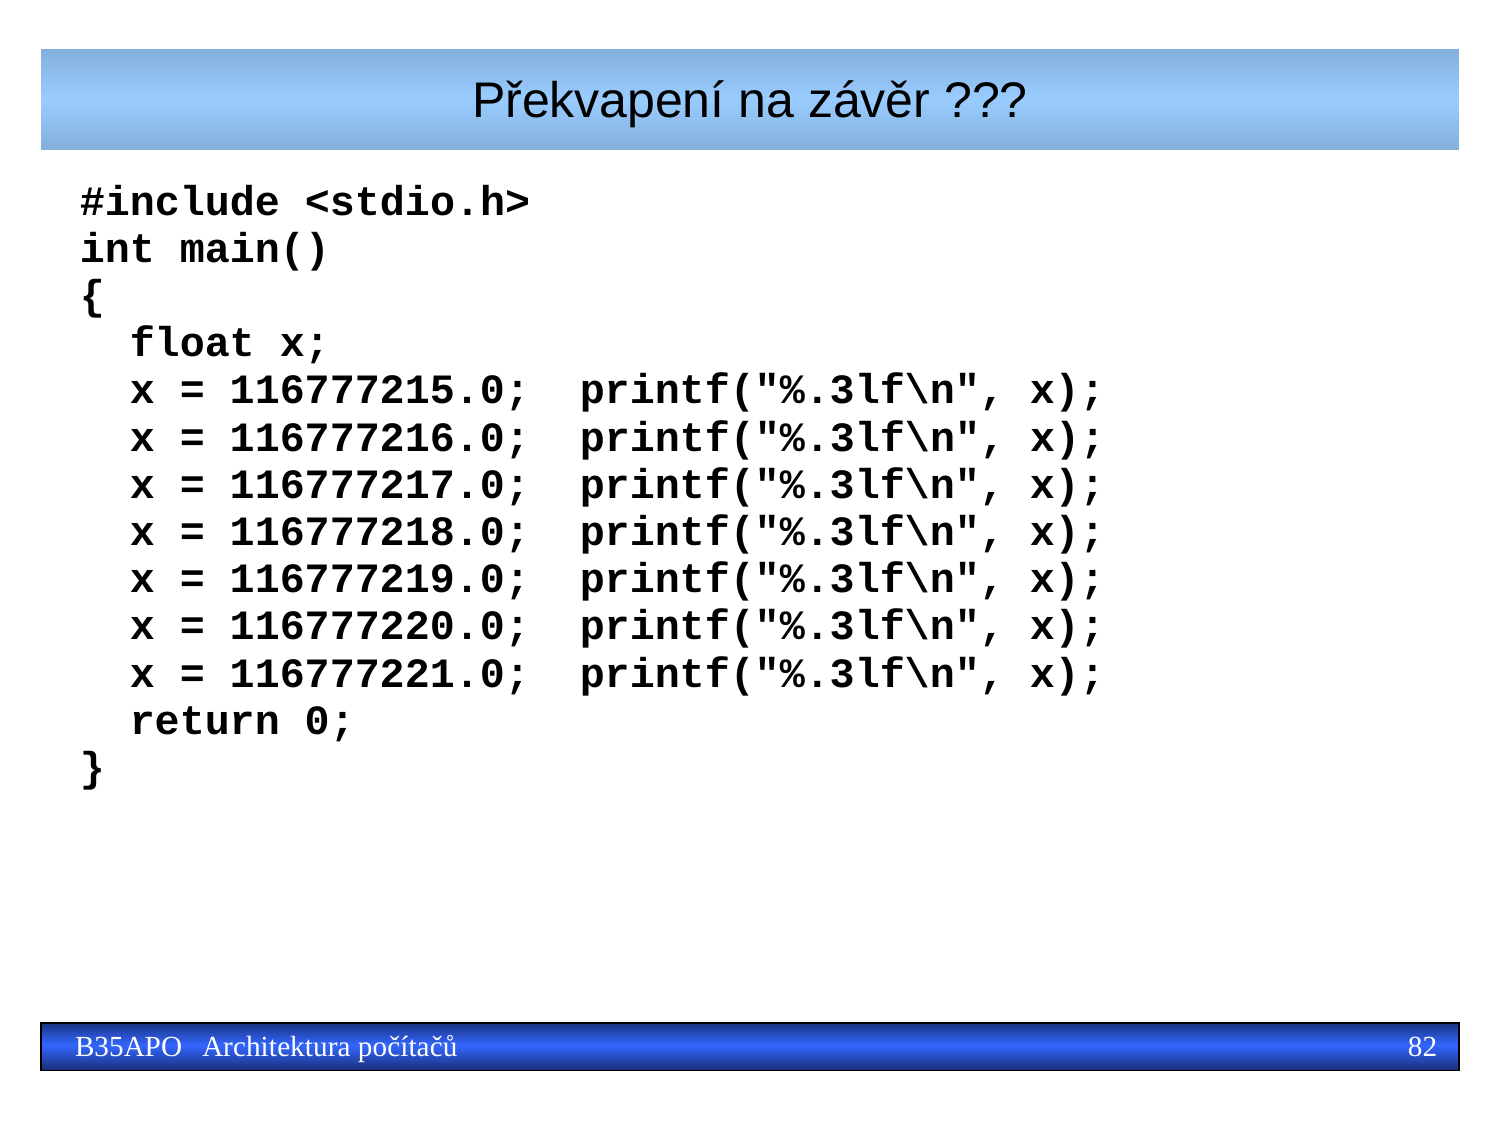

# Překvapení na závěr ???
#include <stdio.h>
int main()
{
 float x;
 x = 116777215.0; printf("%.3lf\n", x);
 x = 116777216.0; printf("%.3lf\n", x);
 x = 116777217.0; printf("%.3lf\n", x);
 x = 116777218.0; printf("%.3lf\n", x);
 x = 116777219.0; printf("%.3lf\n", x);
 x = 116777220.0; printf("%.3lf\n", x);
 x = 116777221.0; printf("%.3lf\n", x);
 return 0;
}
B35APO Architektura počítačů
82